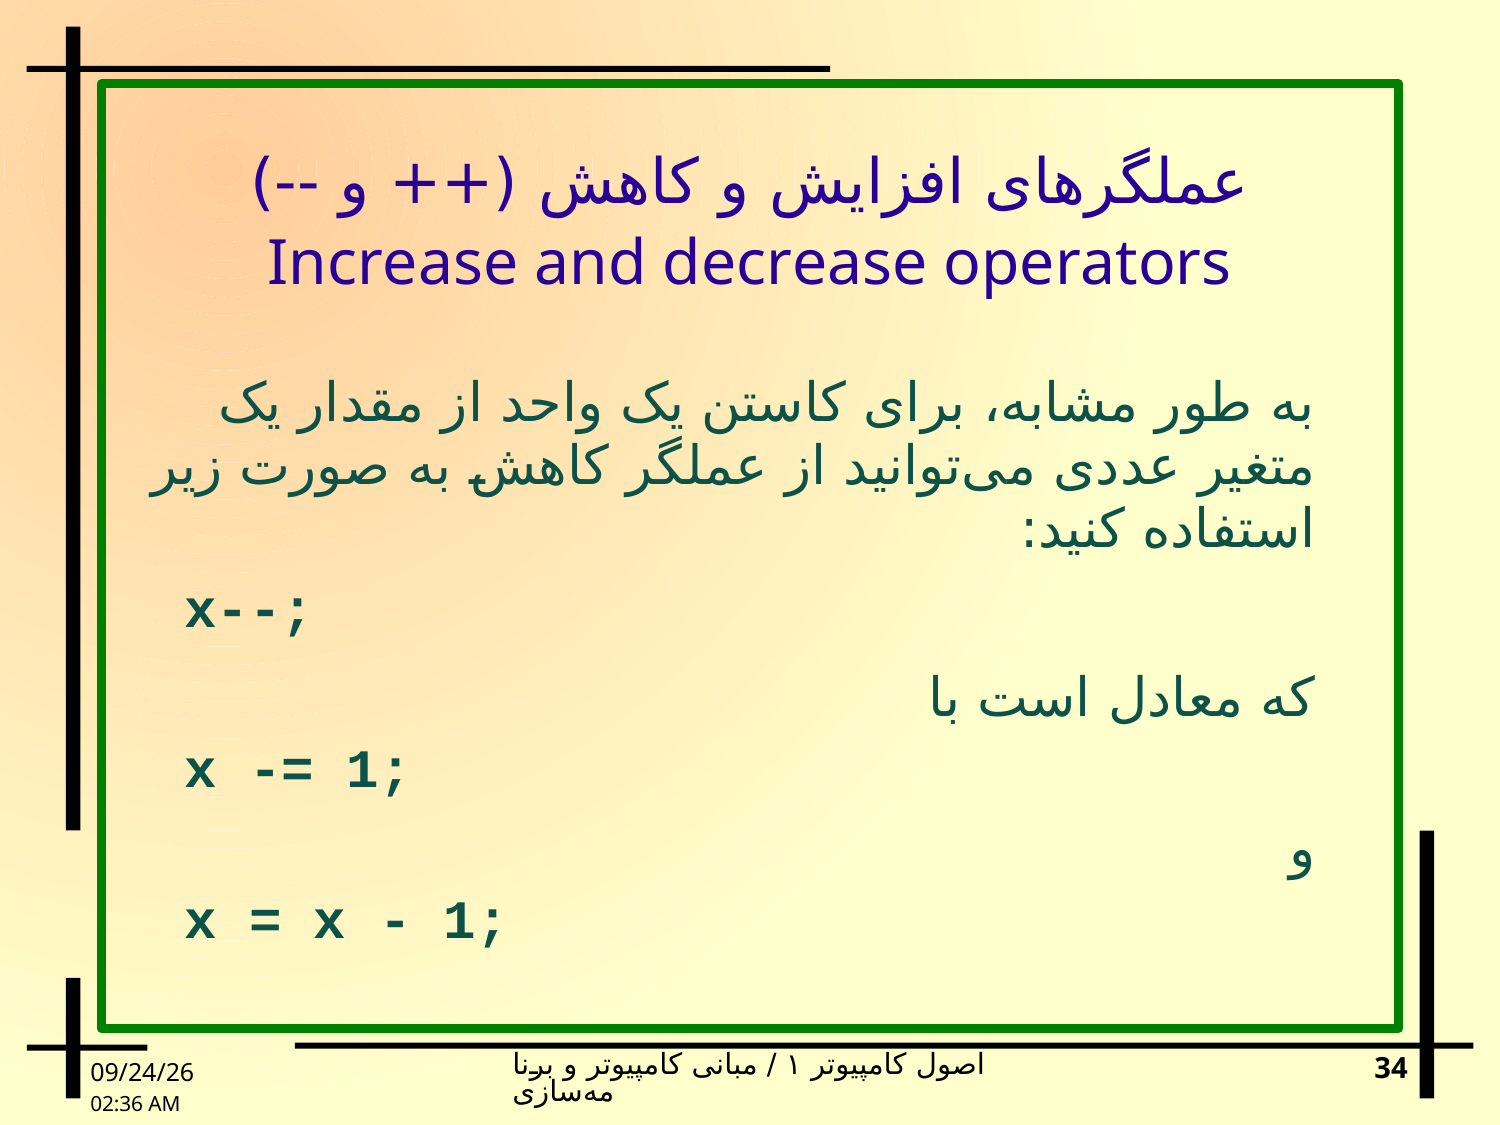

# عملگرهای افزایش و کاهش (++ و --) Increase and decrease operators
به طور مشابه، برای کاستن یک واحد از مقدار یک متغیر عددی می‌توانید از عملگر کاهش به صورت زیر استفاده کنید:
x--;
که معادل است با
x -= 1;
و
x = x - 1;
اصول کامپیوتر ۱ / مبانی کامپیوتر و برنامه‌سازی
34